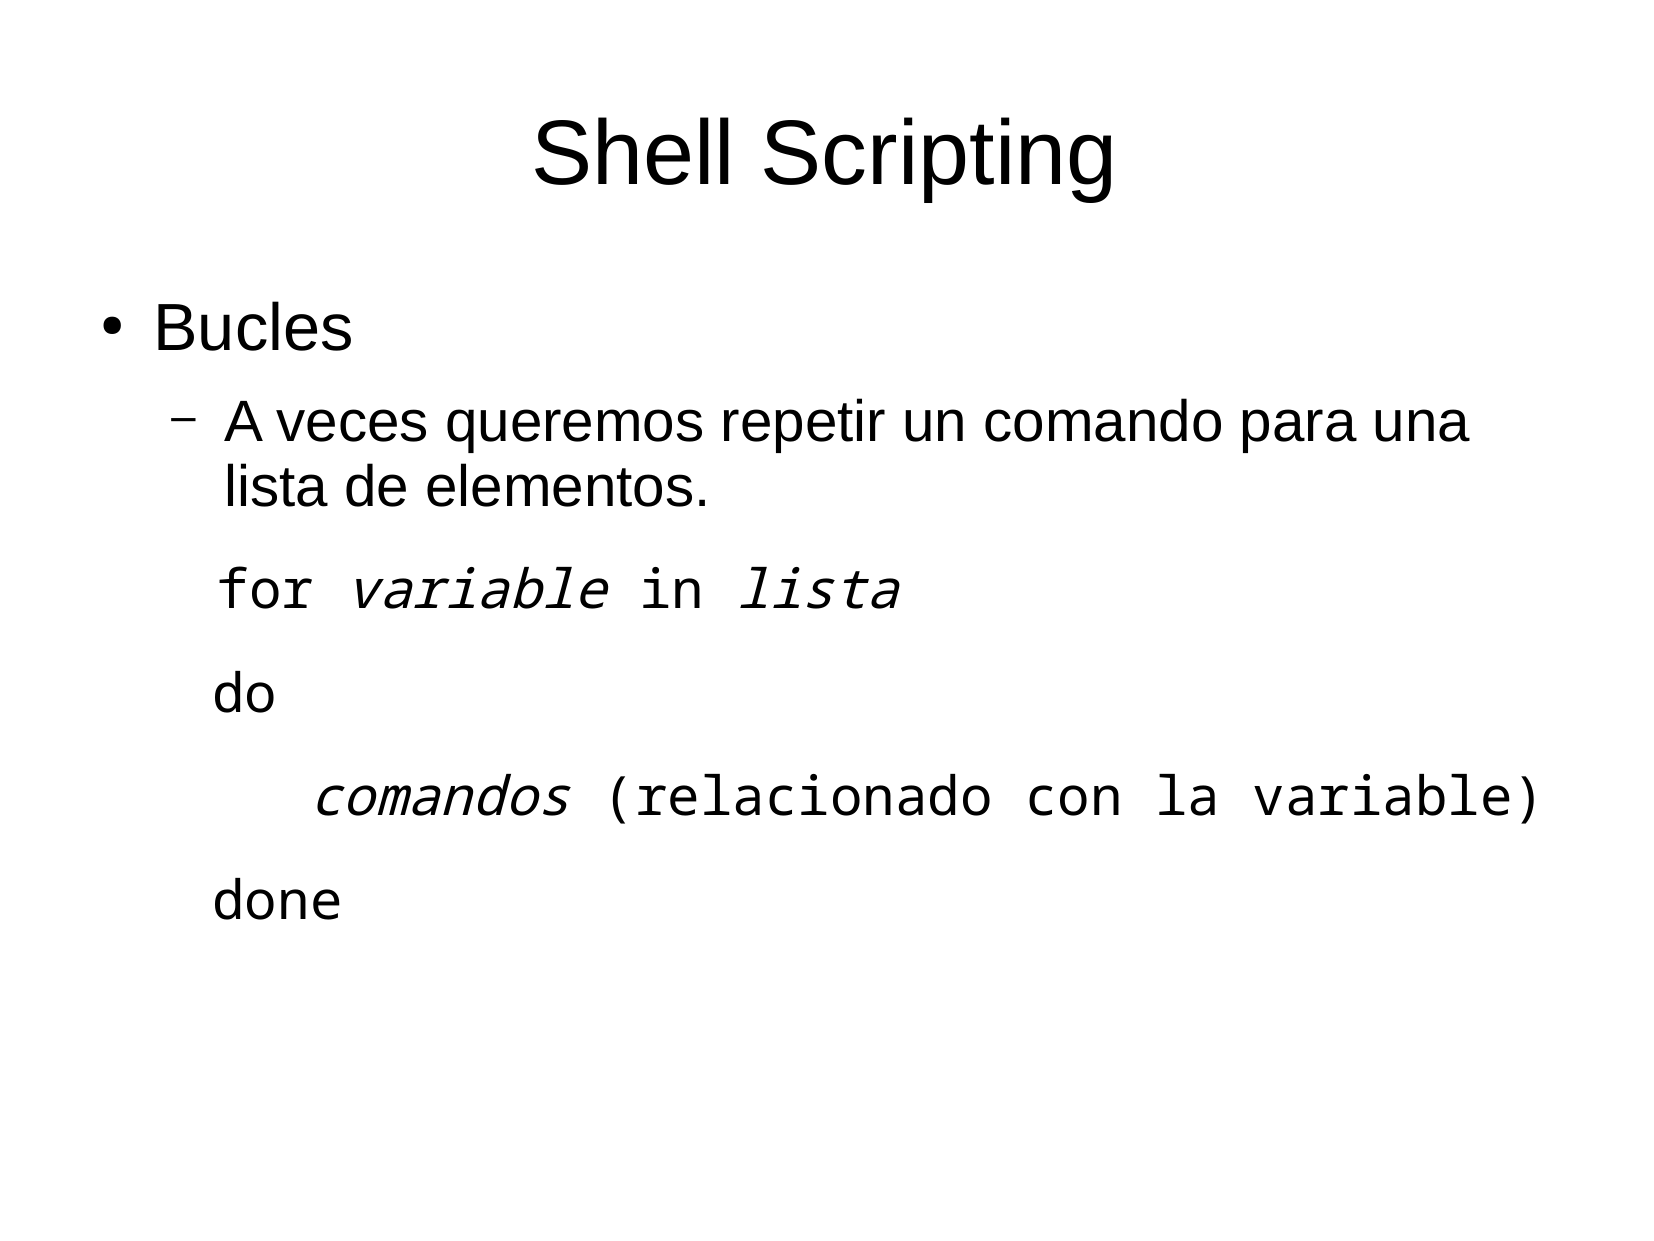

# Shell Scripting
Bucles
A veces queremos repetir un comando para una lista de elementos.
 for variable in lista
 do
 comandos (relacionado con la variable)
 done